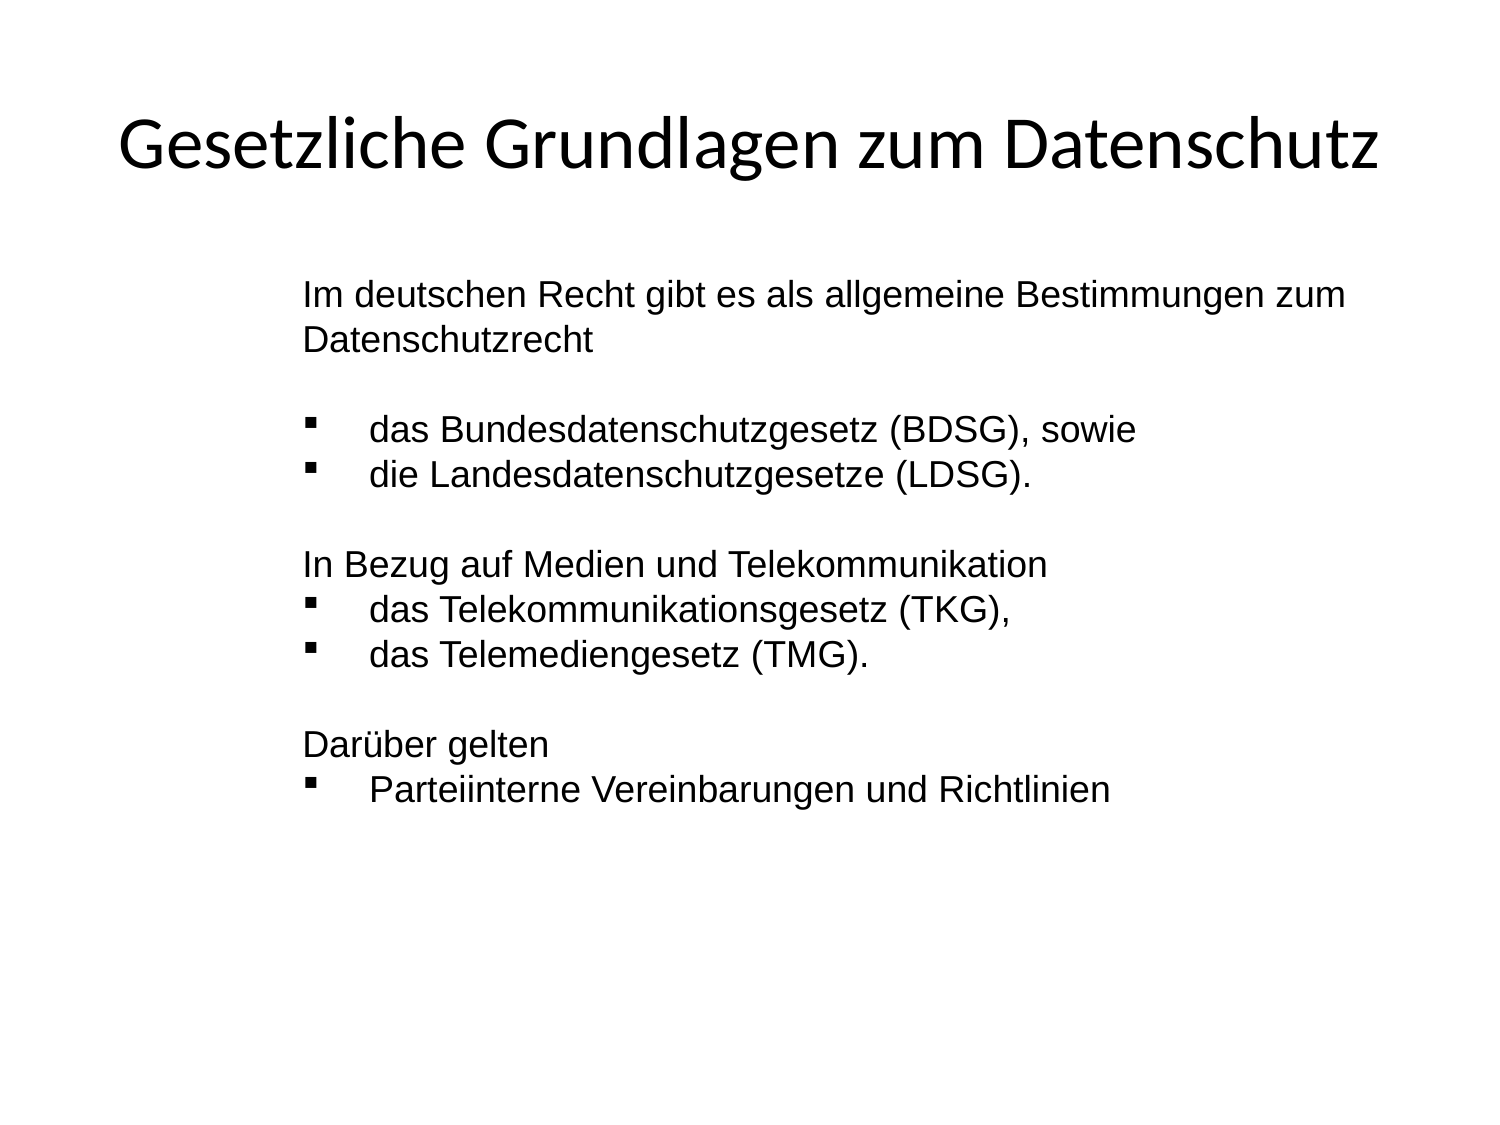

# Gesetzliche Grundlagen zum Datenschutz
Im deutschen Recht gibt es als allgemeine Bestimmungen zum Datenschutzrecht
 das Bundesdatenschutzgesetz (BDSG), sowie
 die Landesdatenschutzgesetze (LDSG).
In Bezug auf Medien und Telekommunikation
 das Telekommunikationsgesetz (TKG),
 das Telemediengesetz (TMG).
Darüber gelten
 Parteiinterne Vereinbarungen und Richtlinien